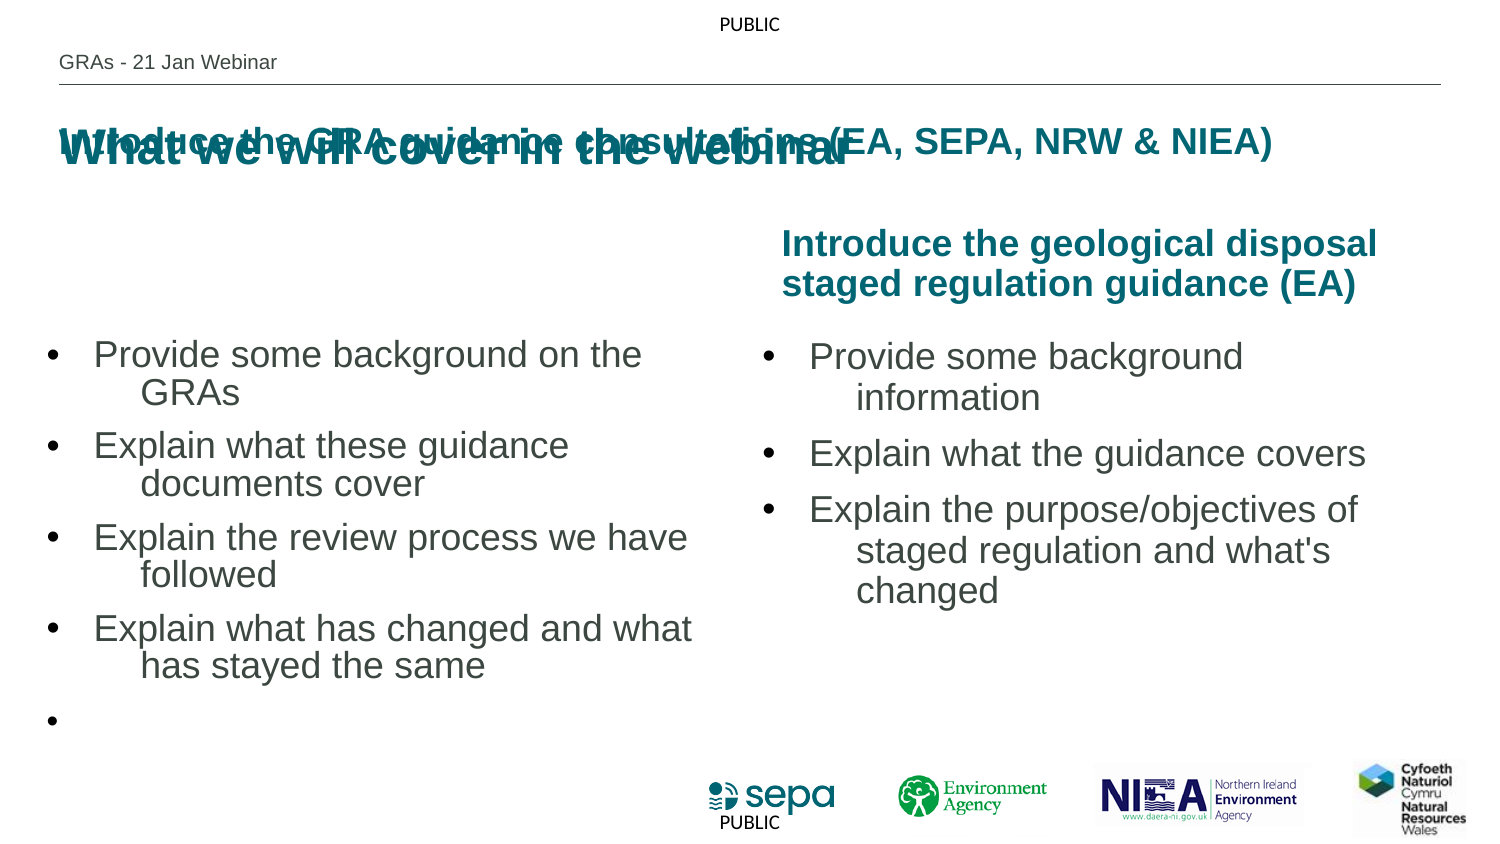

GRAs - 21 Jan Webinar
# What we will cover in the webinar
Introduce the GRA guidance consultations (EA, SEPA, NRW & NIEA)
Introduce the geological disposal staged regulation guidance (EA)
Provide some background on the GRAs
Explain what these guidance documents cover
Explain the review process we have followed
Explain what has changed and what has stayed the same
Provide some background information
Explain what the guidance covers
Explain the purpose/objectives of staged regulation and what's changed